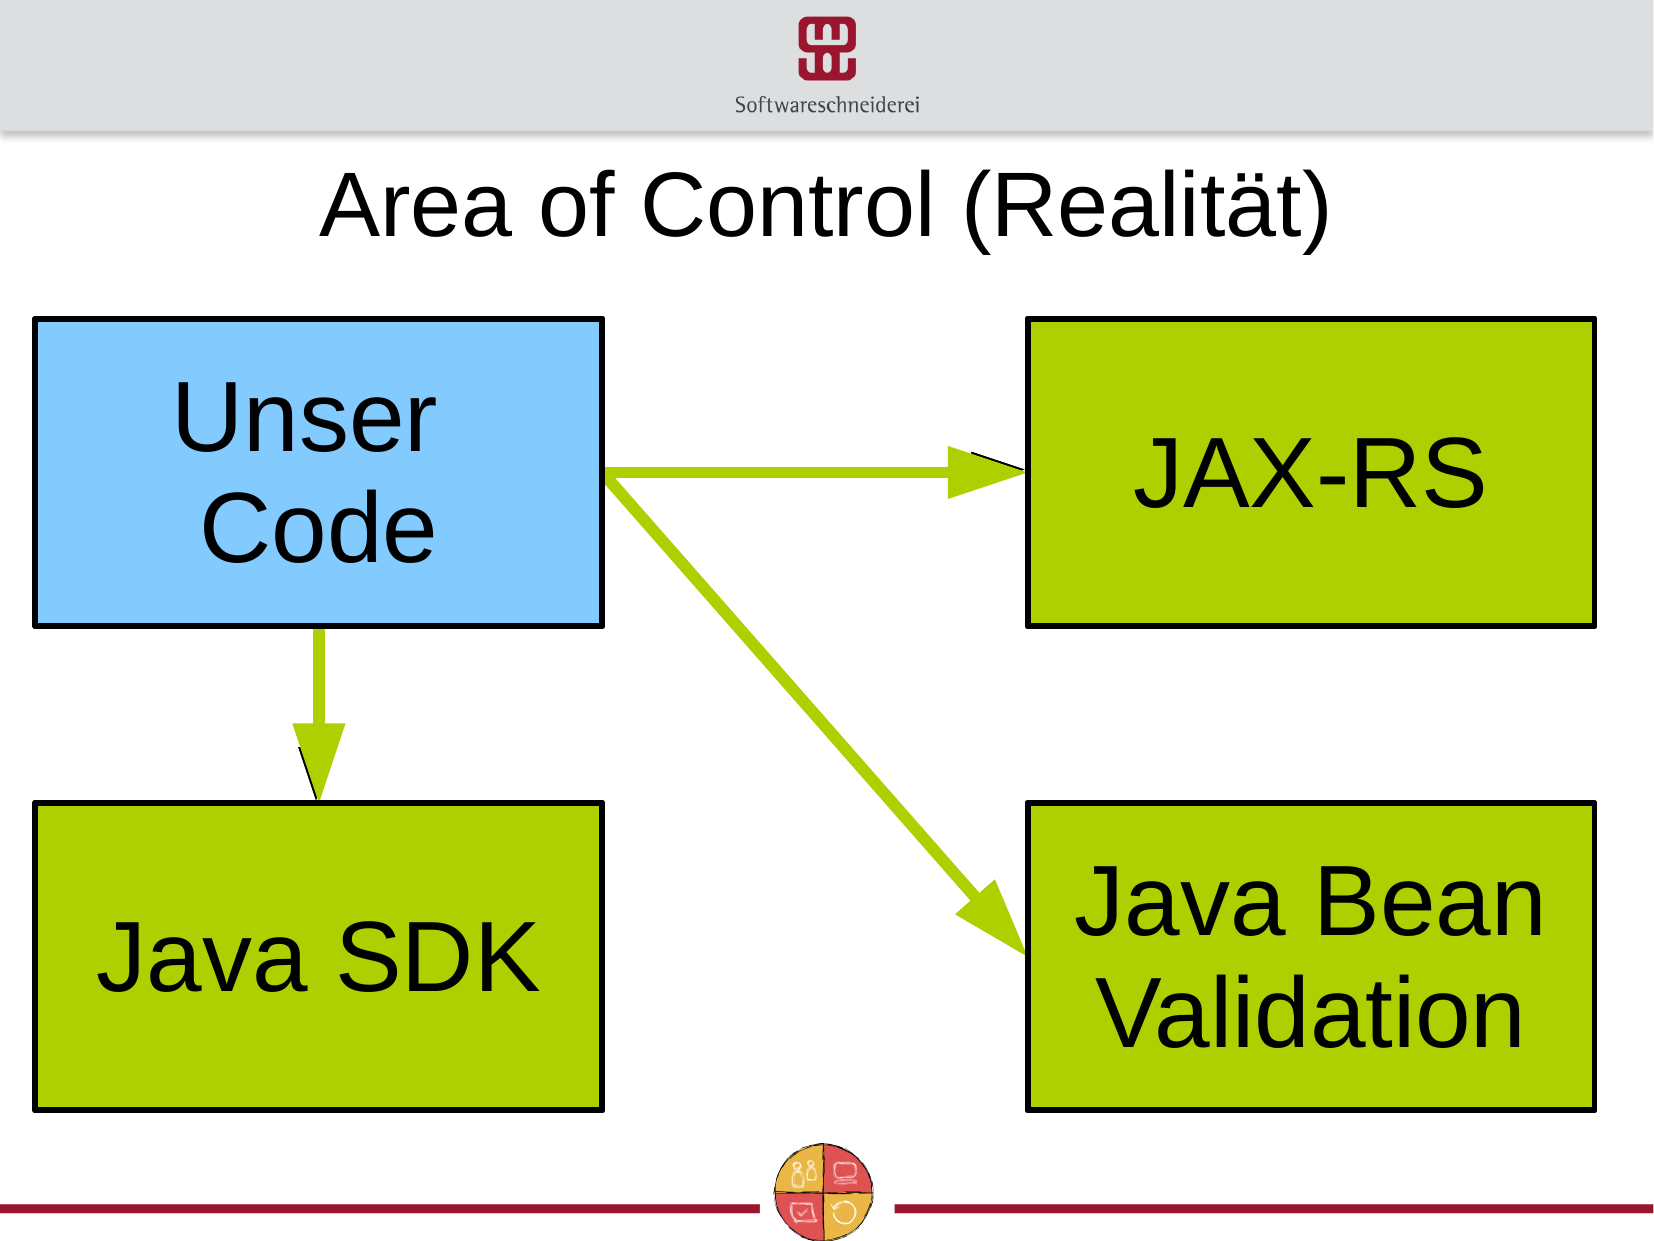

# Area of Control (Realität)
Unser
Code
Unser
Code
JAX-RS
JAX-RS
Java SDK
Java SDK
Java Bean
Validation
Java Bean
Validation